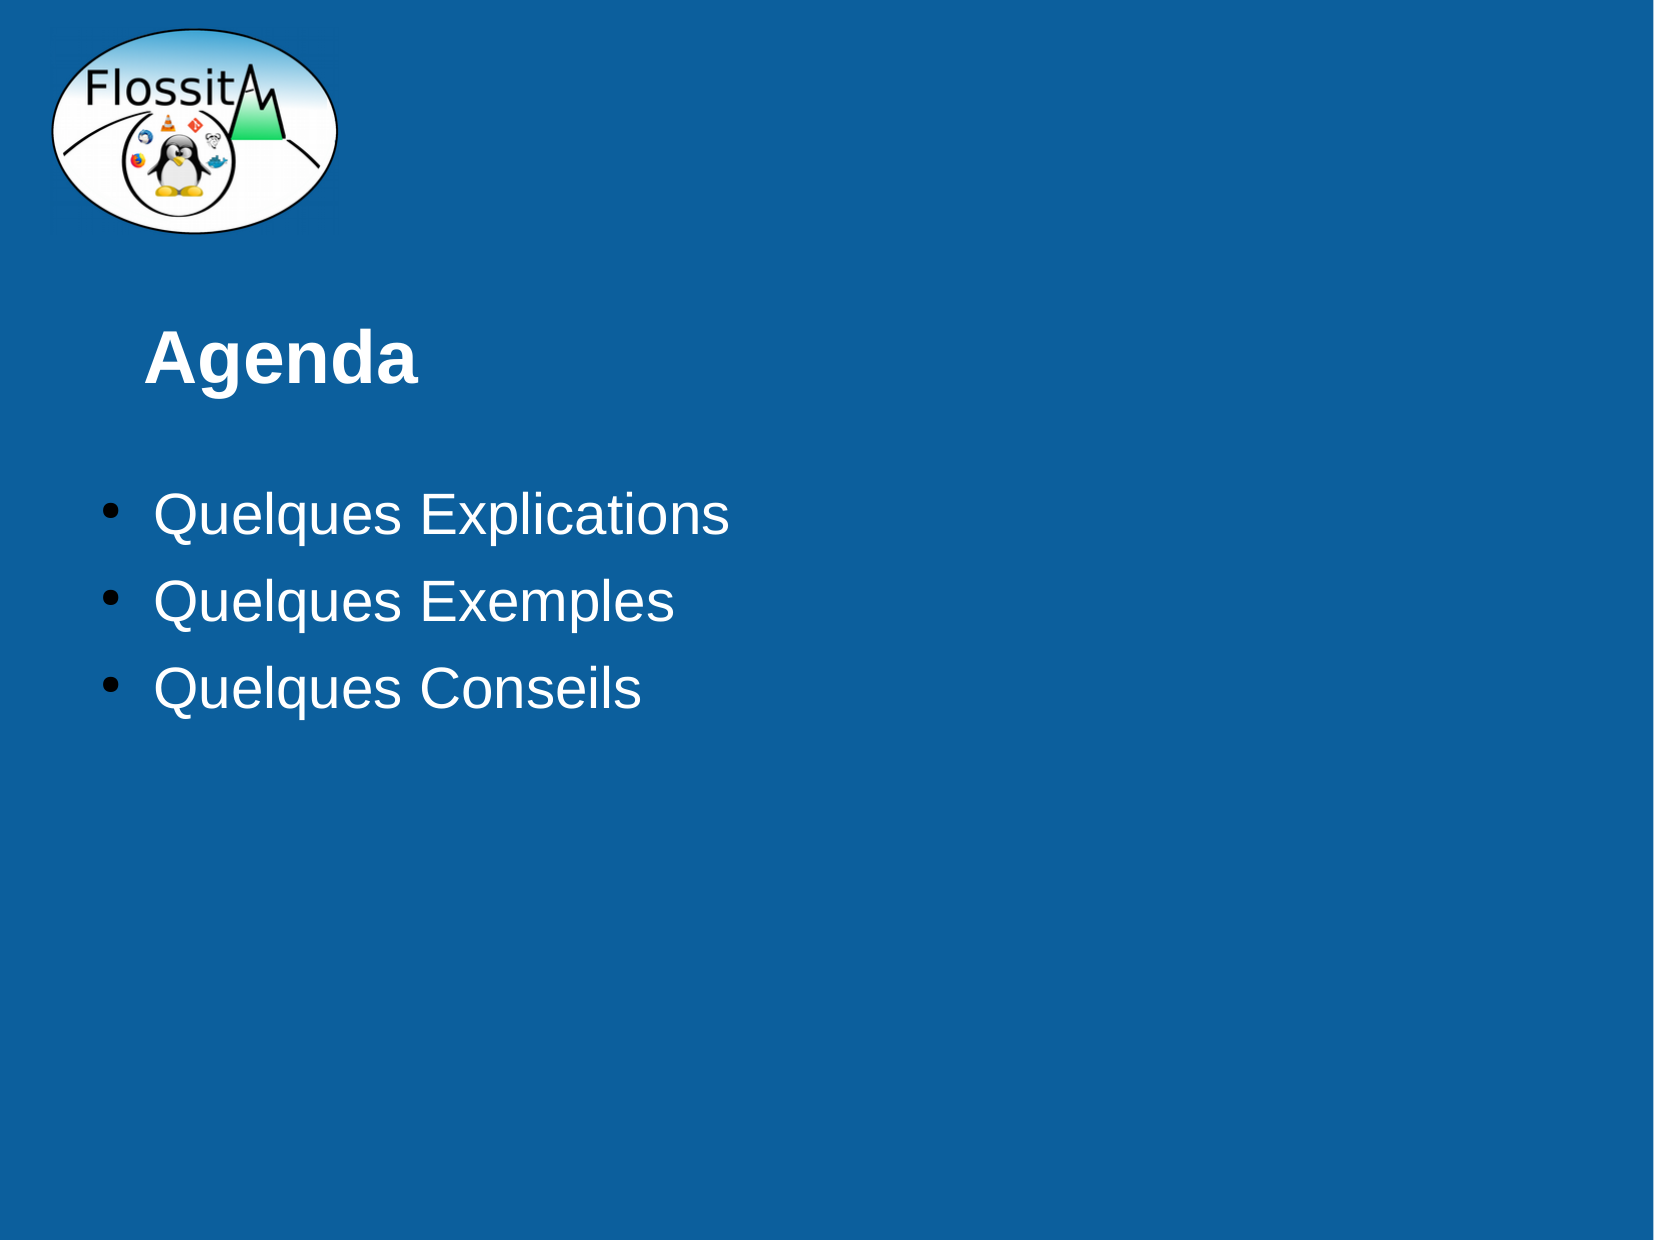

# Agenda
Quelques Explications
Quelques Exemples
Quelques Conseils